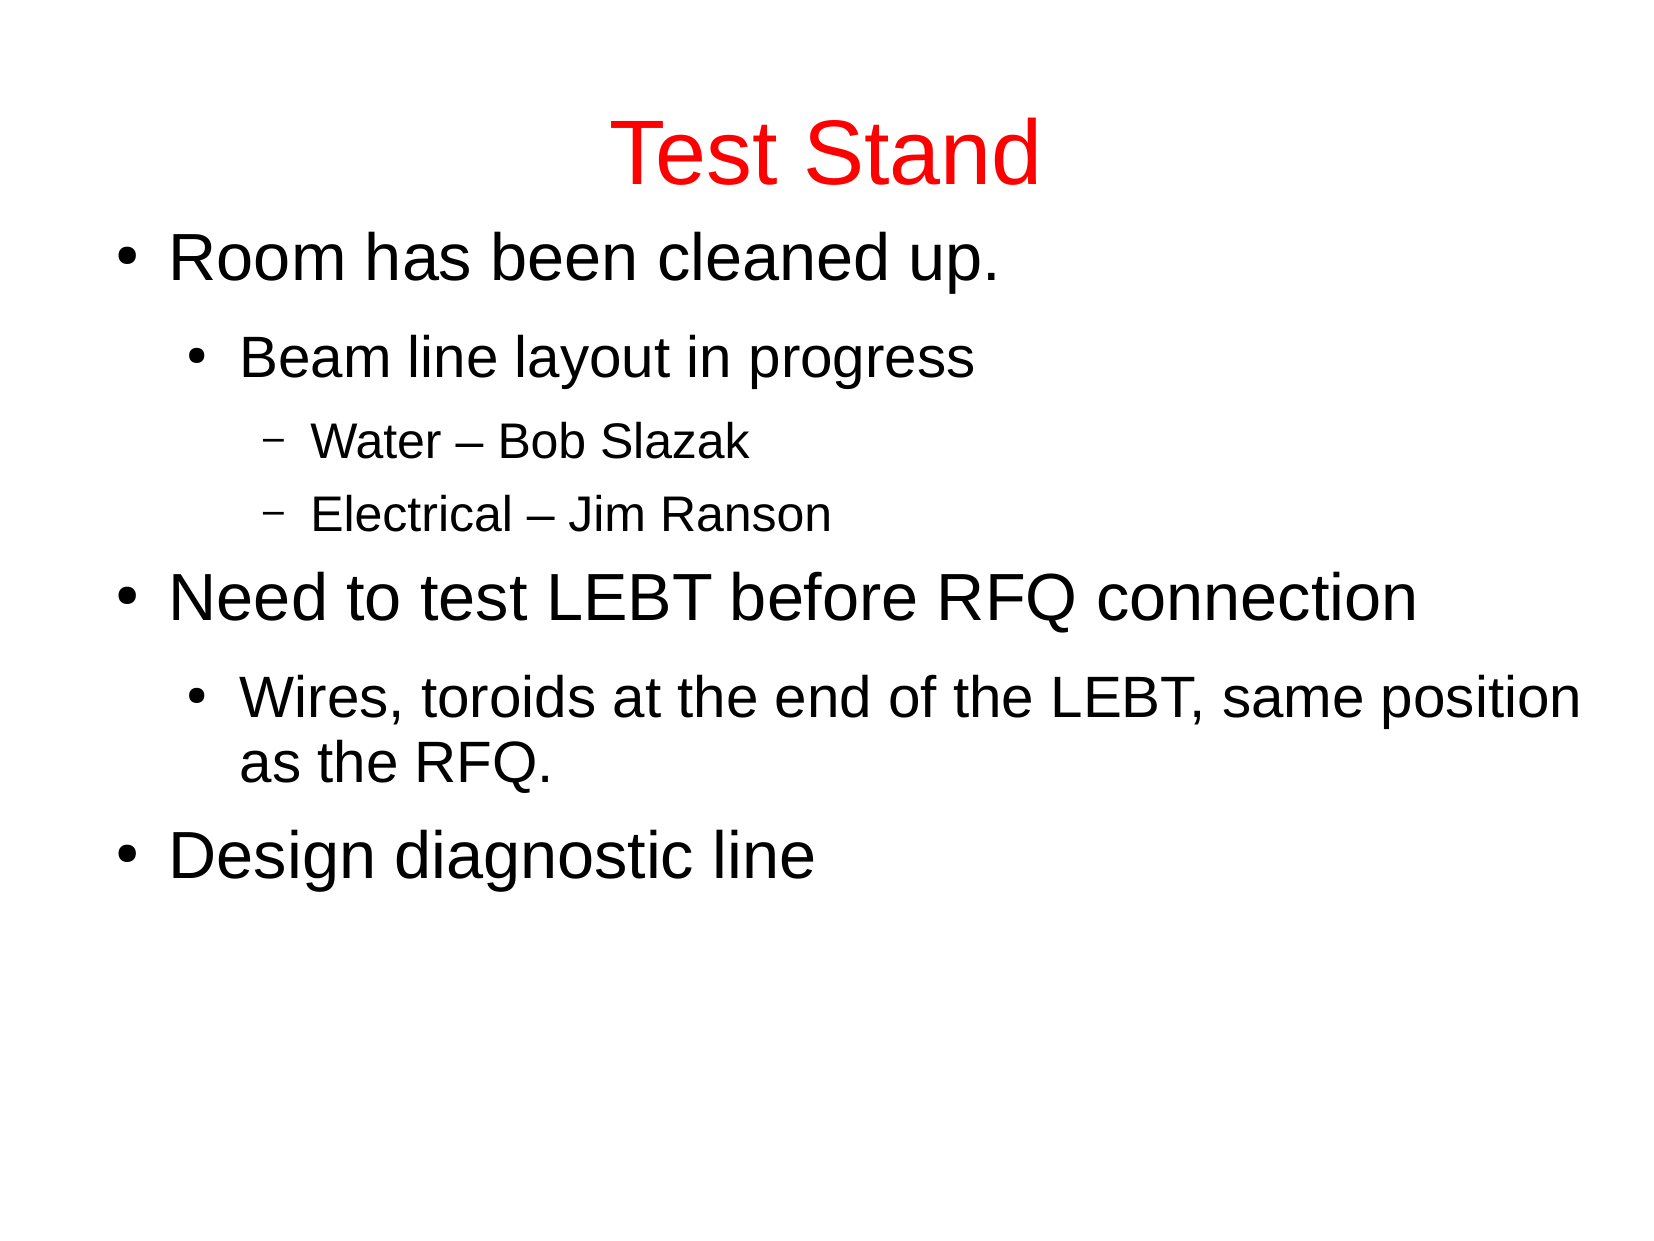

# Test Stand
Room has been cleaned up.
Beam line layout in progress
Water – Bob Slazak
Electrical – Jim Ranson
Need to test LEBT before RFQ connection
Wires, toroids at the end of the LEBT, same position as the RFQ.
Design diagnostic line